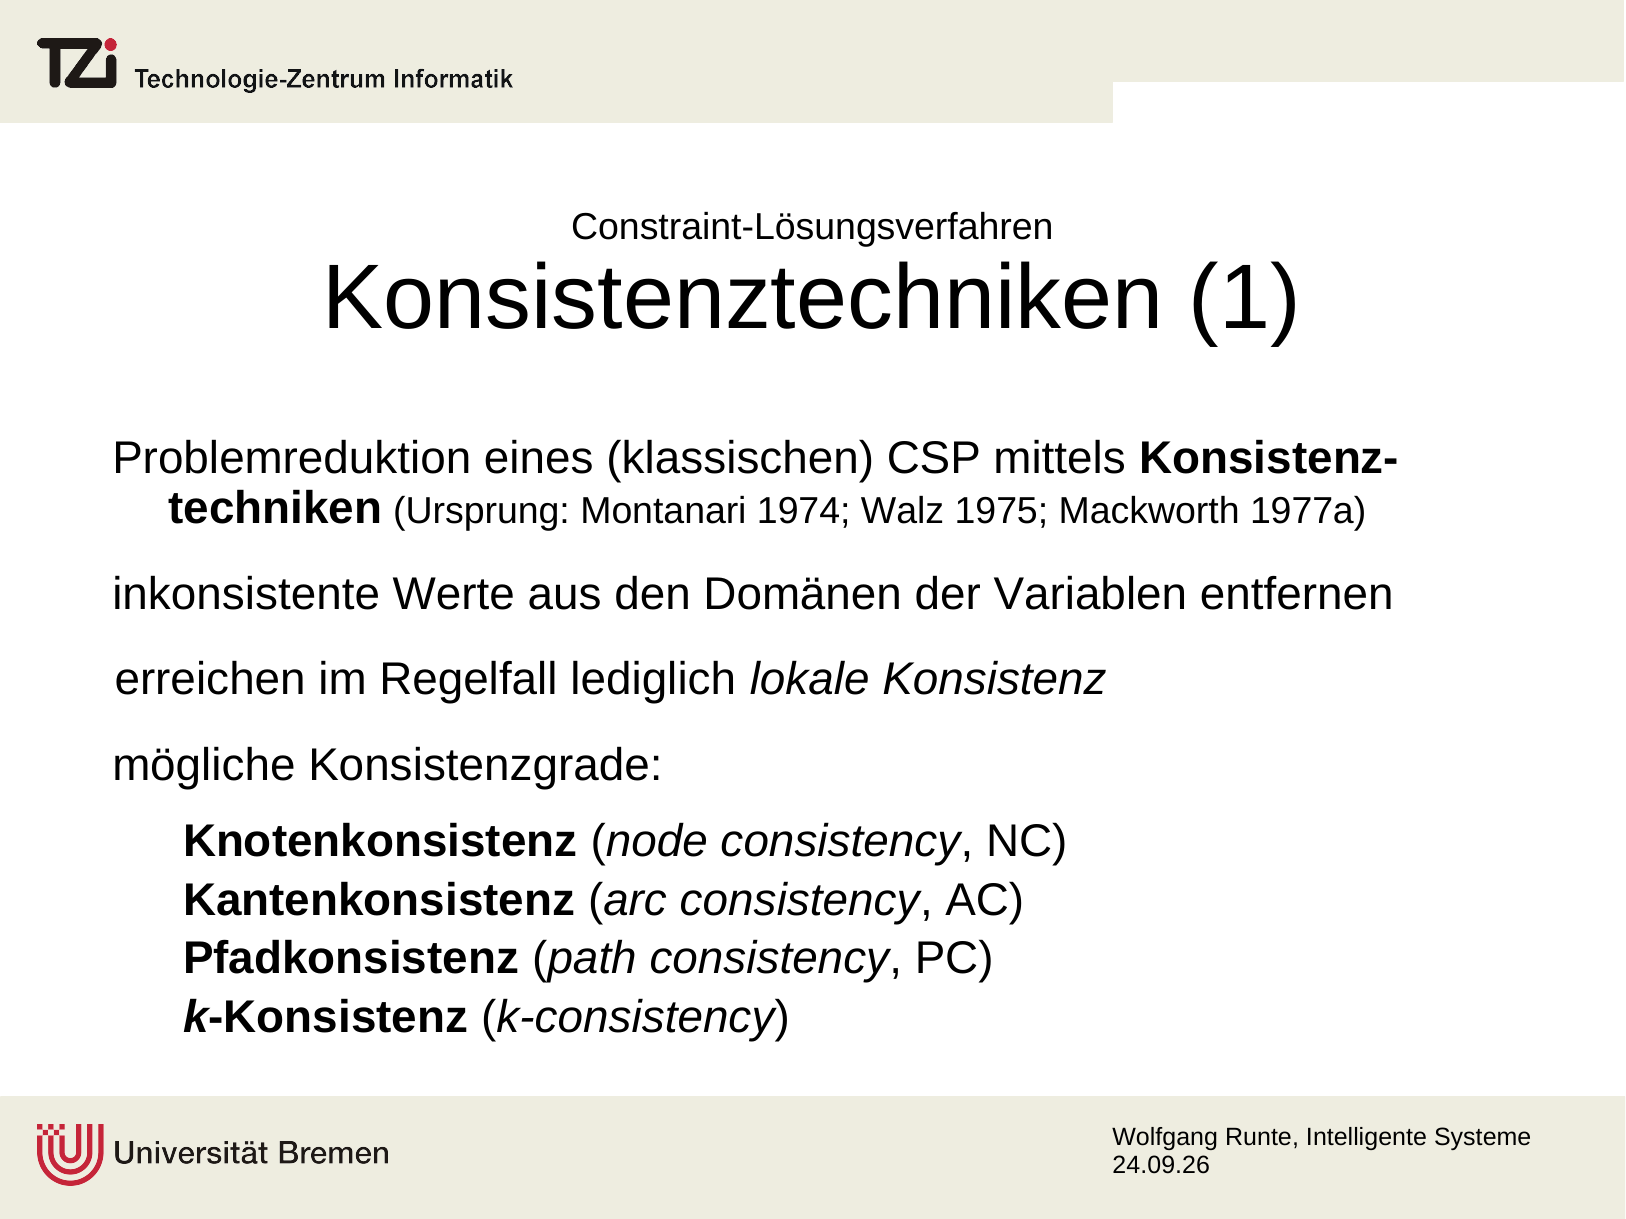

# Constraint-Lösungsverfahren Konsistenztechniken (1)
Problemreduktion eines (klassischen) CSP mittels Konsistenz-techniken (Ursprung: Montanari 1974; Walz 1975; Mackworth 1977a)
inkonsistente Werte aus den Domänen der Variablen entfernen
erreichen im Regelfall lediglich lokale Konsistenz
mögliche Konsistenzgrade:
Knotenkonsistenz (node consistency, NC)
Kantenkonsistenz (arc consistency, AC)
Pfadkonsistenz (path consistency, PC)
k-Konsistenz (k-consistency)